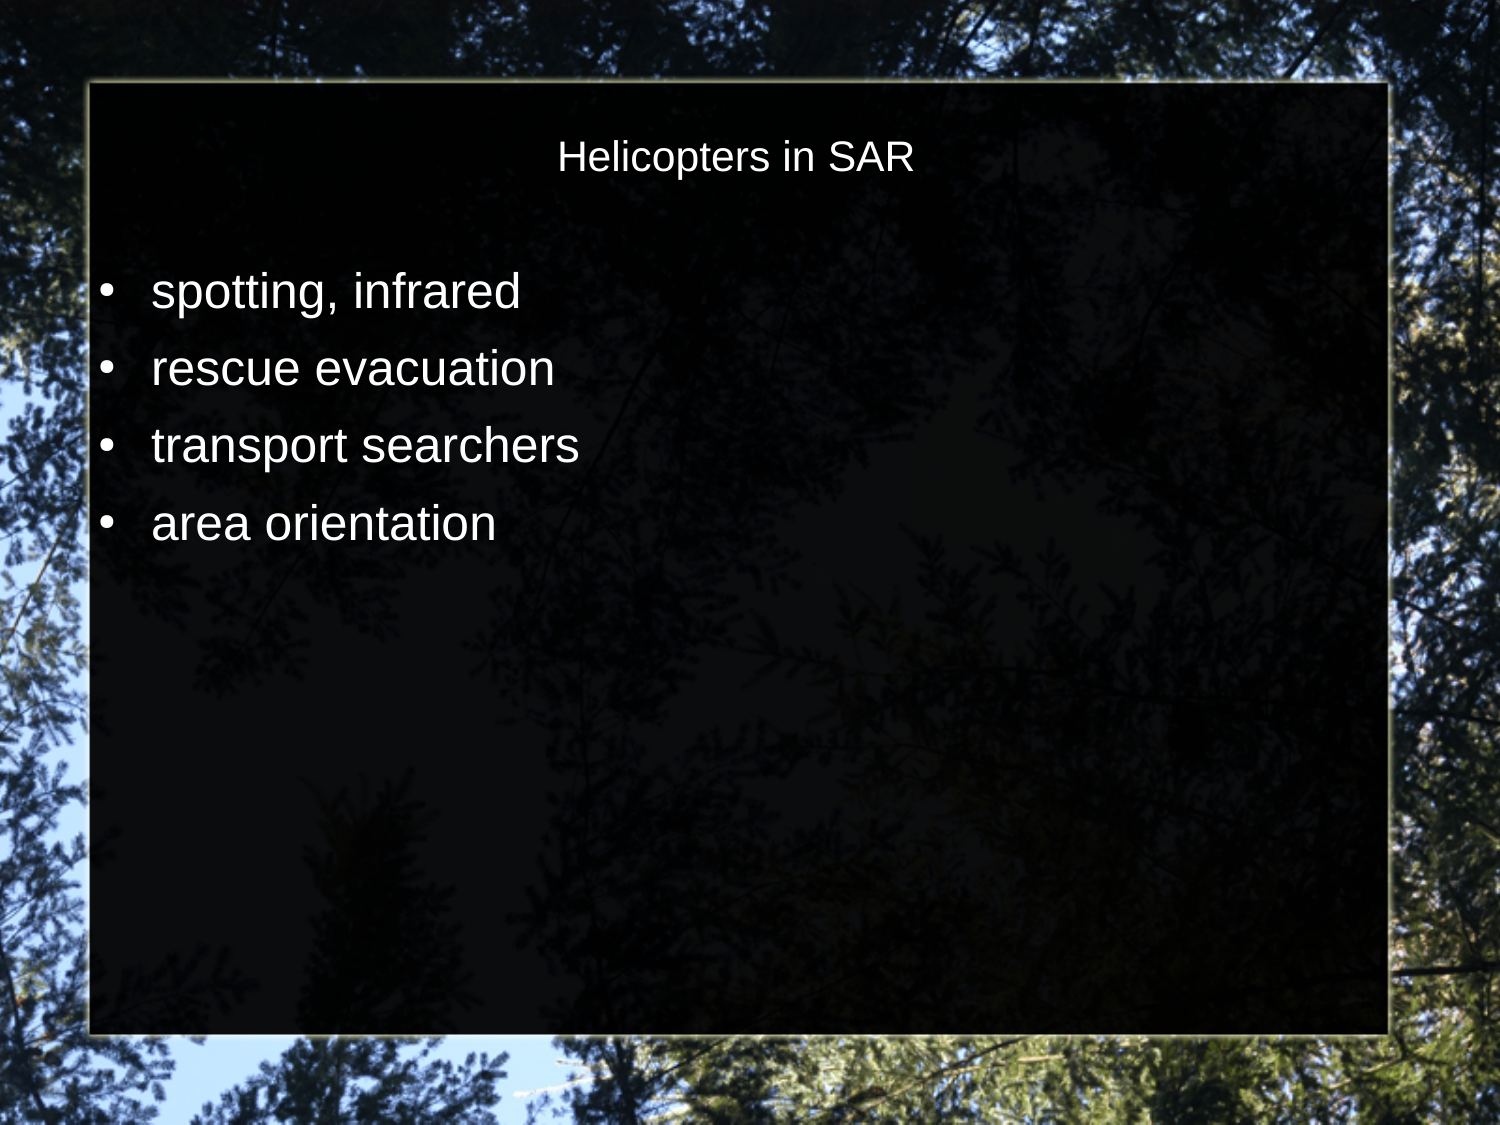

# Helicopters in SAR
spotting, infrared
rescue evacuation
transport searchers
area orientation